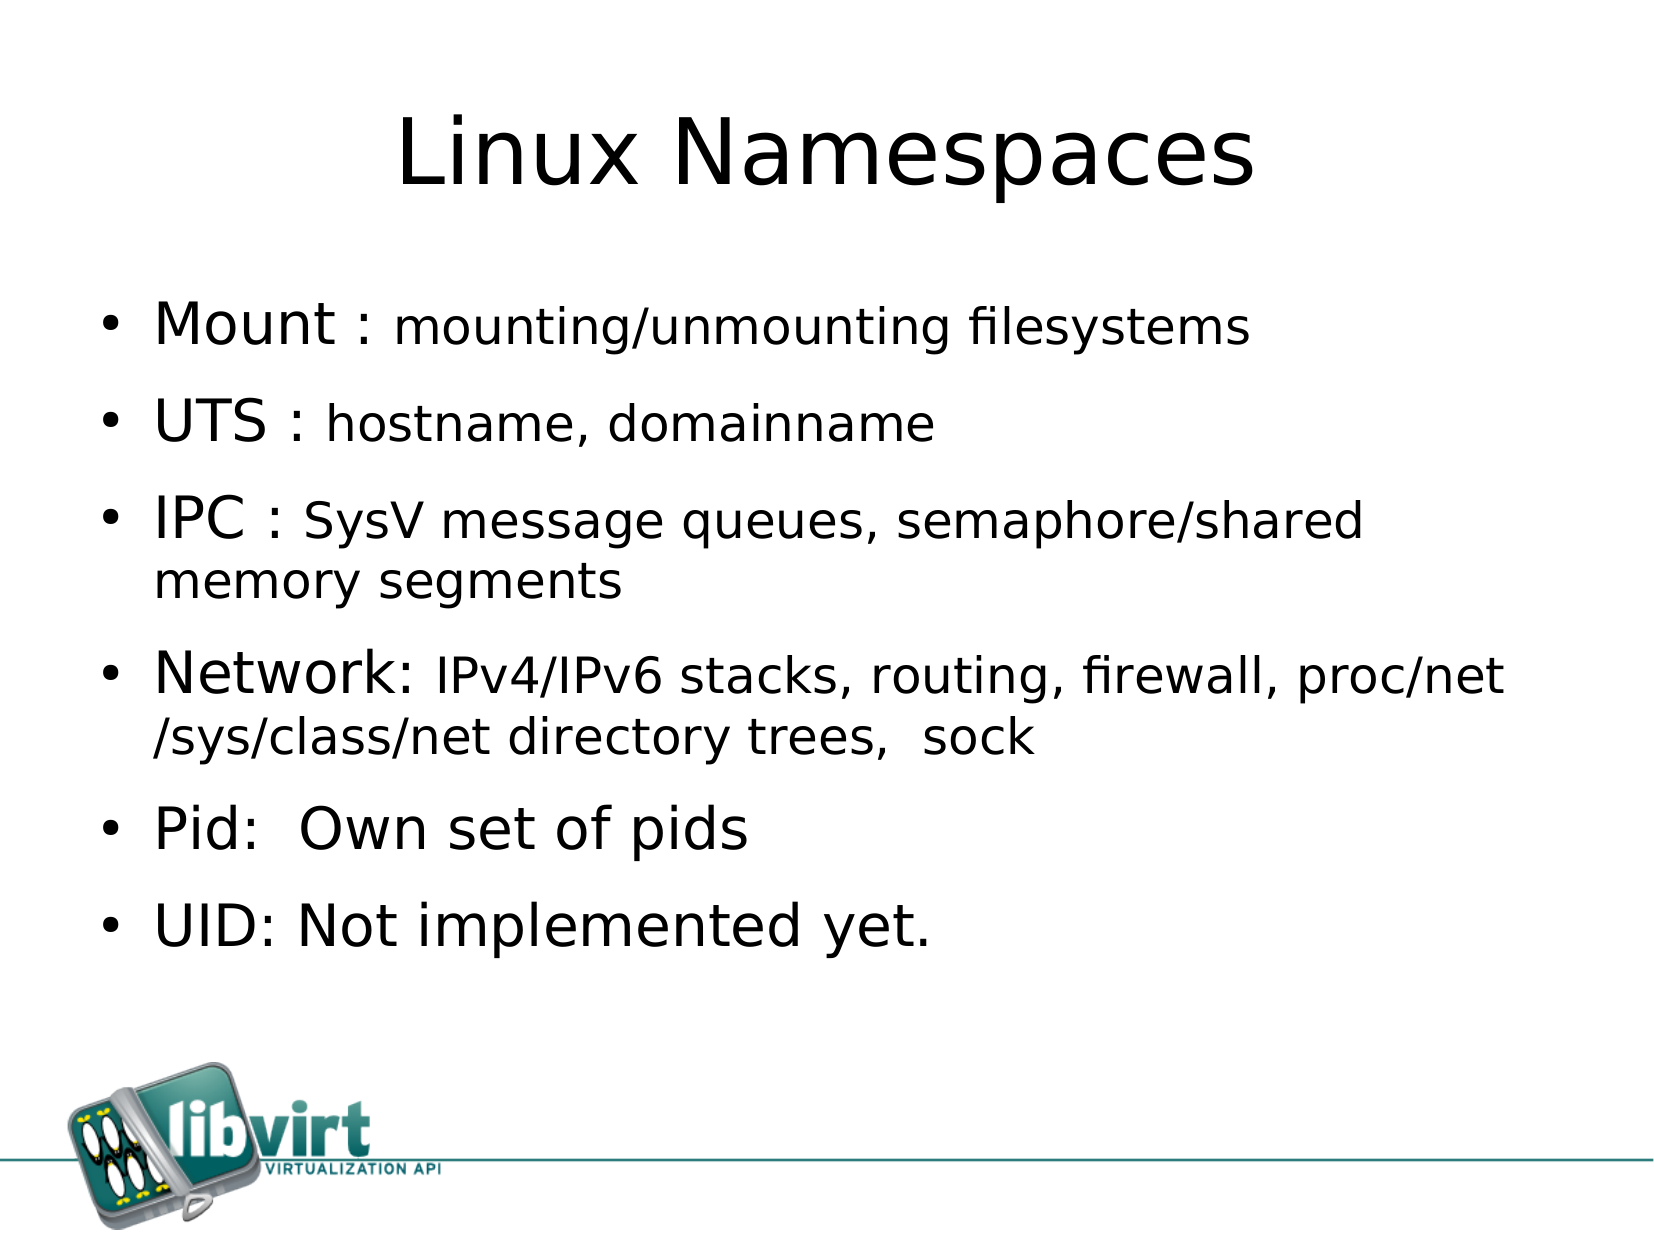

# Linux Namespaces
Mount : mounting/unmounting filesystems
UTS : hostname, domainname
IPC : SysV message queues, semaphore/shared memory segments
Network: IPv4/IPv6 stacks, routing, firewall, proc/net /sys/class/net directory trees, sock
Pid: Own set of pids
UID: Not implemented yet.